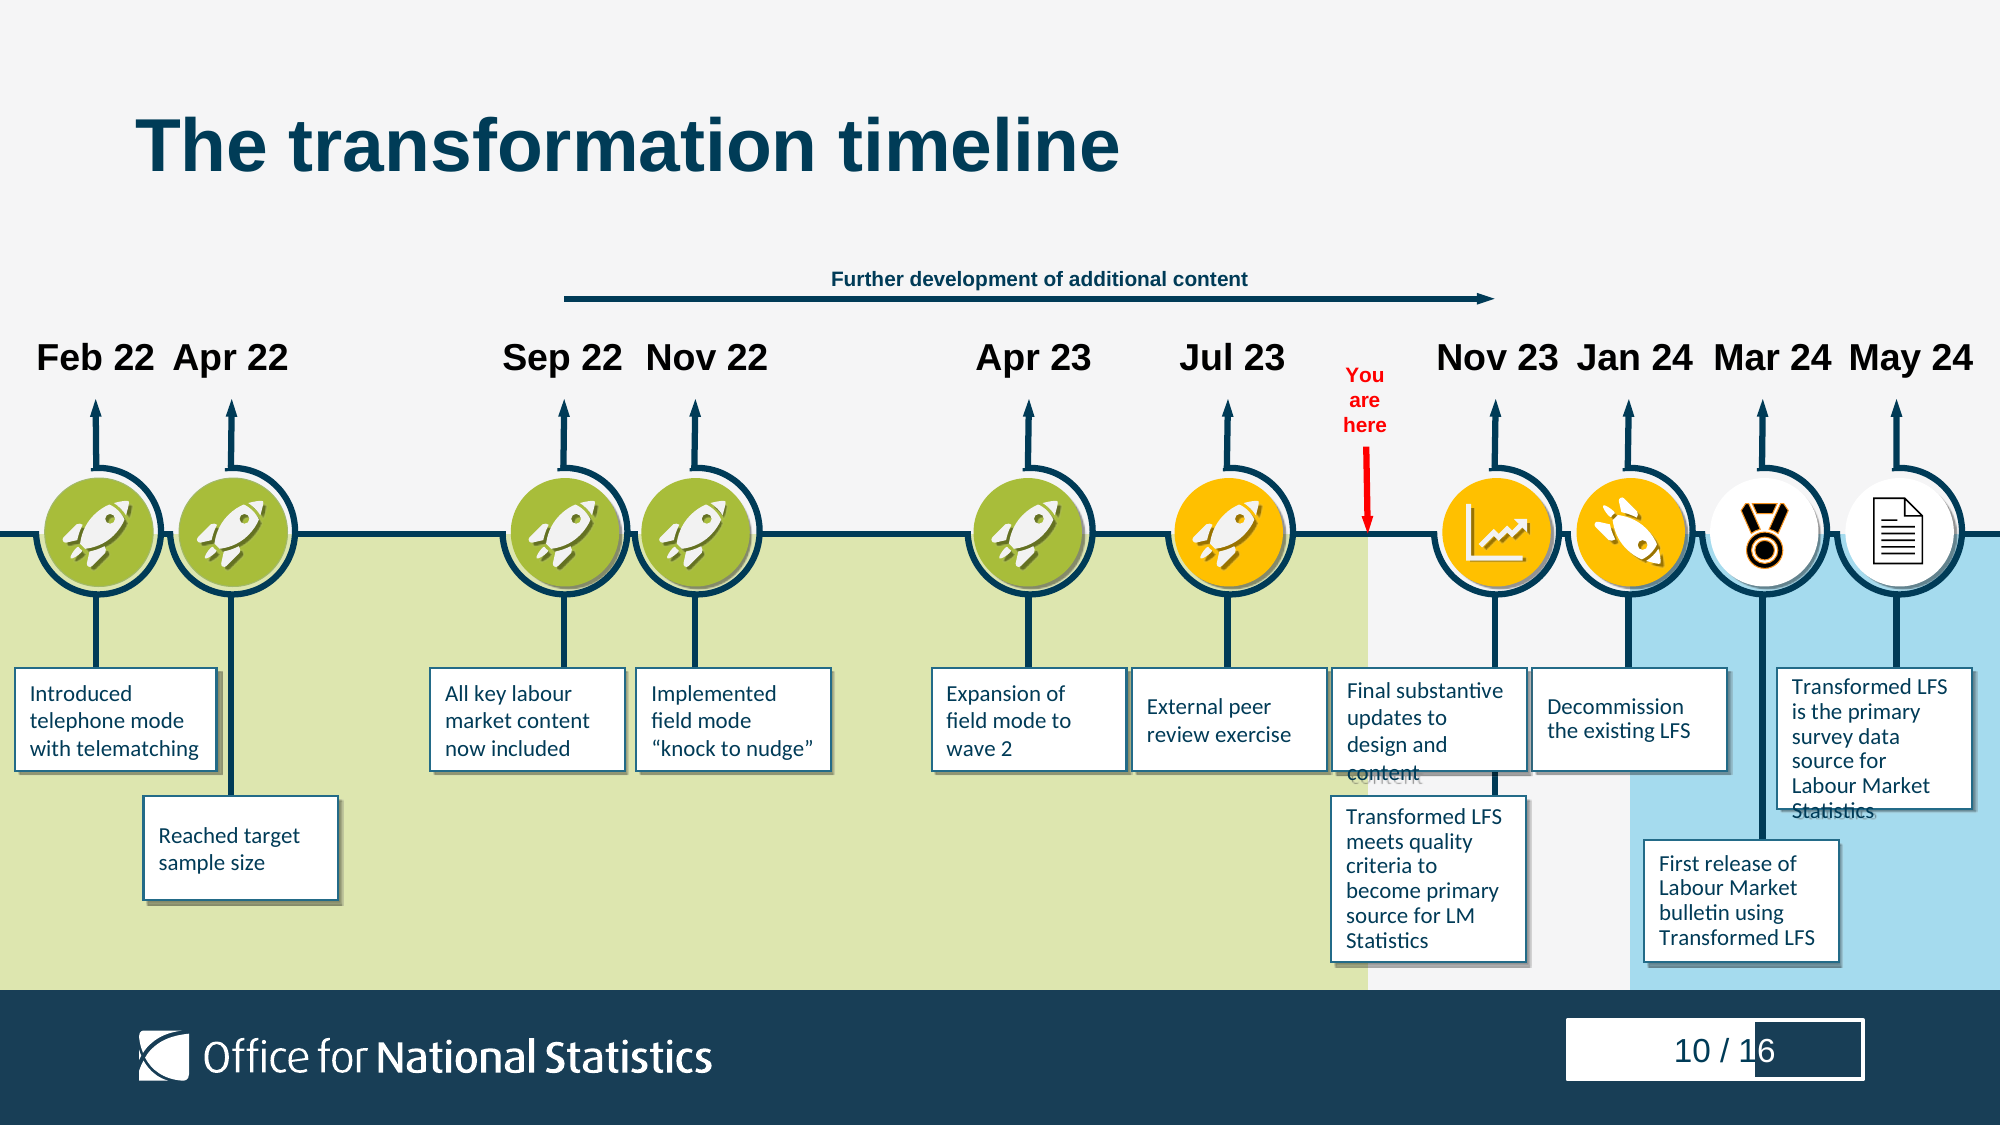

# The transformation timeline
Further development of additional content
Feb 22
Apr 22
Sep 22
Nov 22
Apr 23
Jul 23
Nov 23
Jan 24
Mar 24
May 24
You are here
Introduced telephone mode with telematching
All key labour market content now included
Implemented field mode “knock to nudge”
Expansion of field mode to wave 2
External peer review exercise
Final substantive updates to design and content
Decommission the existing LFS
Transformed LFS is the primary survey data source for Labour Market Statistics
Reached target sample size
Transformed LFS meets quality criteria to become primary source for LM Statistics
First release of Labour Market bulletin using Transformed LFS
 10 / 16